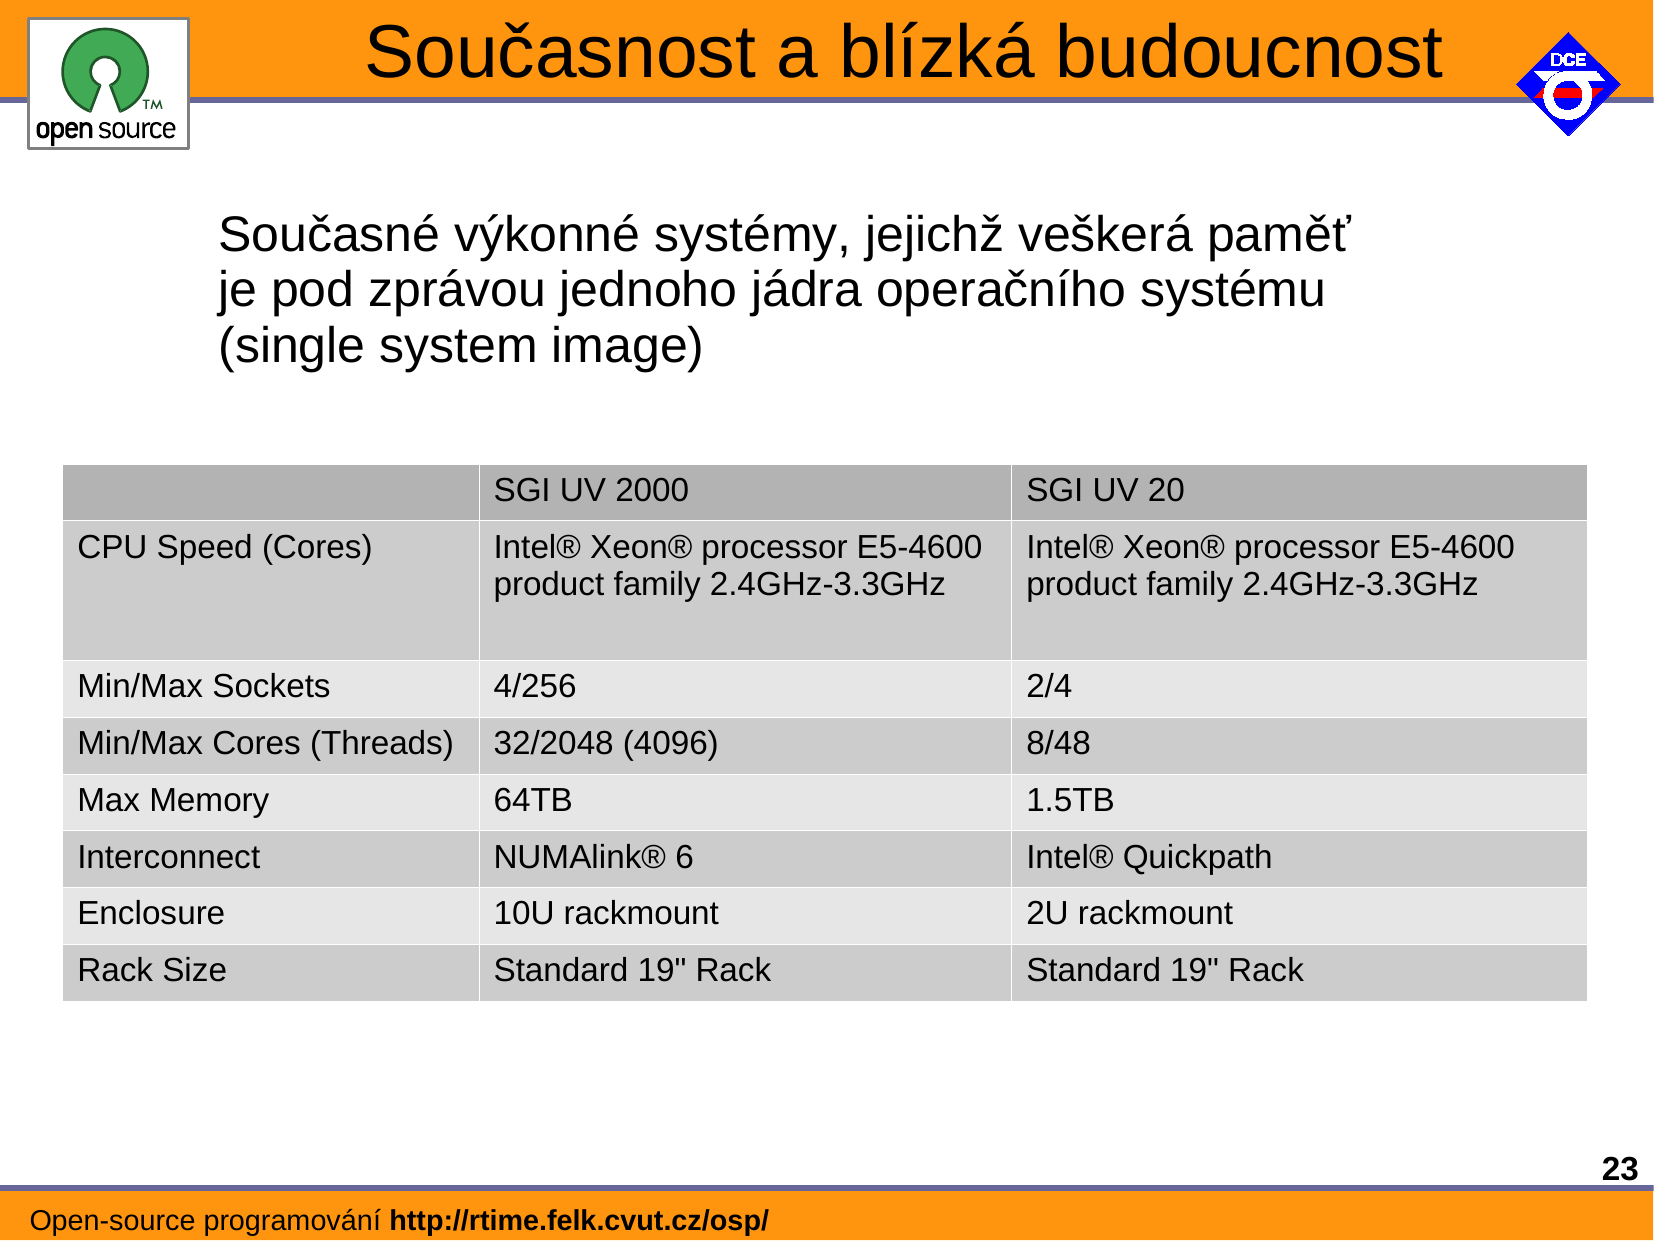

# Současnost a blízká budoucnost
Současné výkonné systémy, jejichž veškerá paměť
je pod zprávou jednoho jádra operačního systému
(single system image)
| | SGI UV 2000 | SGI UV 20 |
| --- | --- | --- |
| CPU Speed (Cores) | Intel® Xeon® processor E5-4600 product family 2.4GHz-3.3GHz | Intel® Xeon® processor E5-4600 product family 2.4GHz-3.3GHz |
| Min/Max Sockets | 4/256 | 2/4 |
| Min/Max Cores (Threads) | 32/2048 (4096) | 8/48 |
| Max Memory | 64TB | 1.5TB |
| Interconnect | NUMAlink® 6 | Intel® Quickpath |
| Enclosure | 10U rackmount | 2U rackmount |
| Rack Size | Standard 19" Rack | Standard 19" Rack |